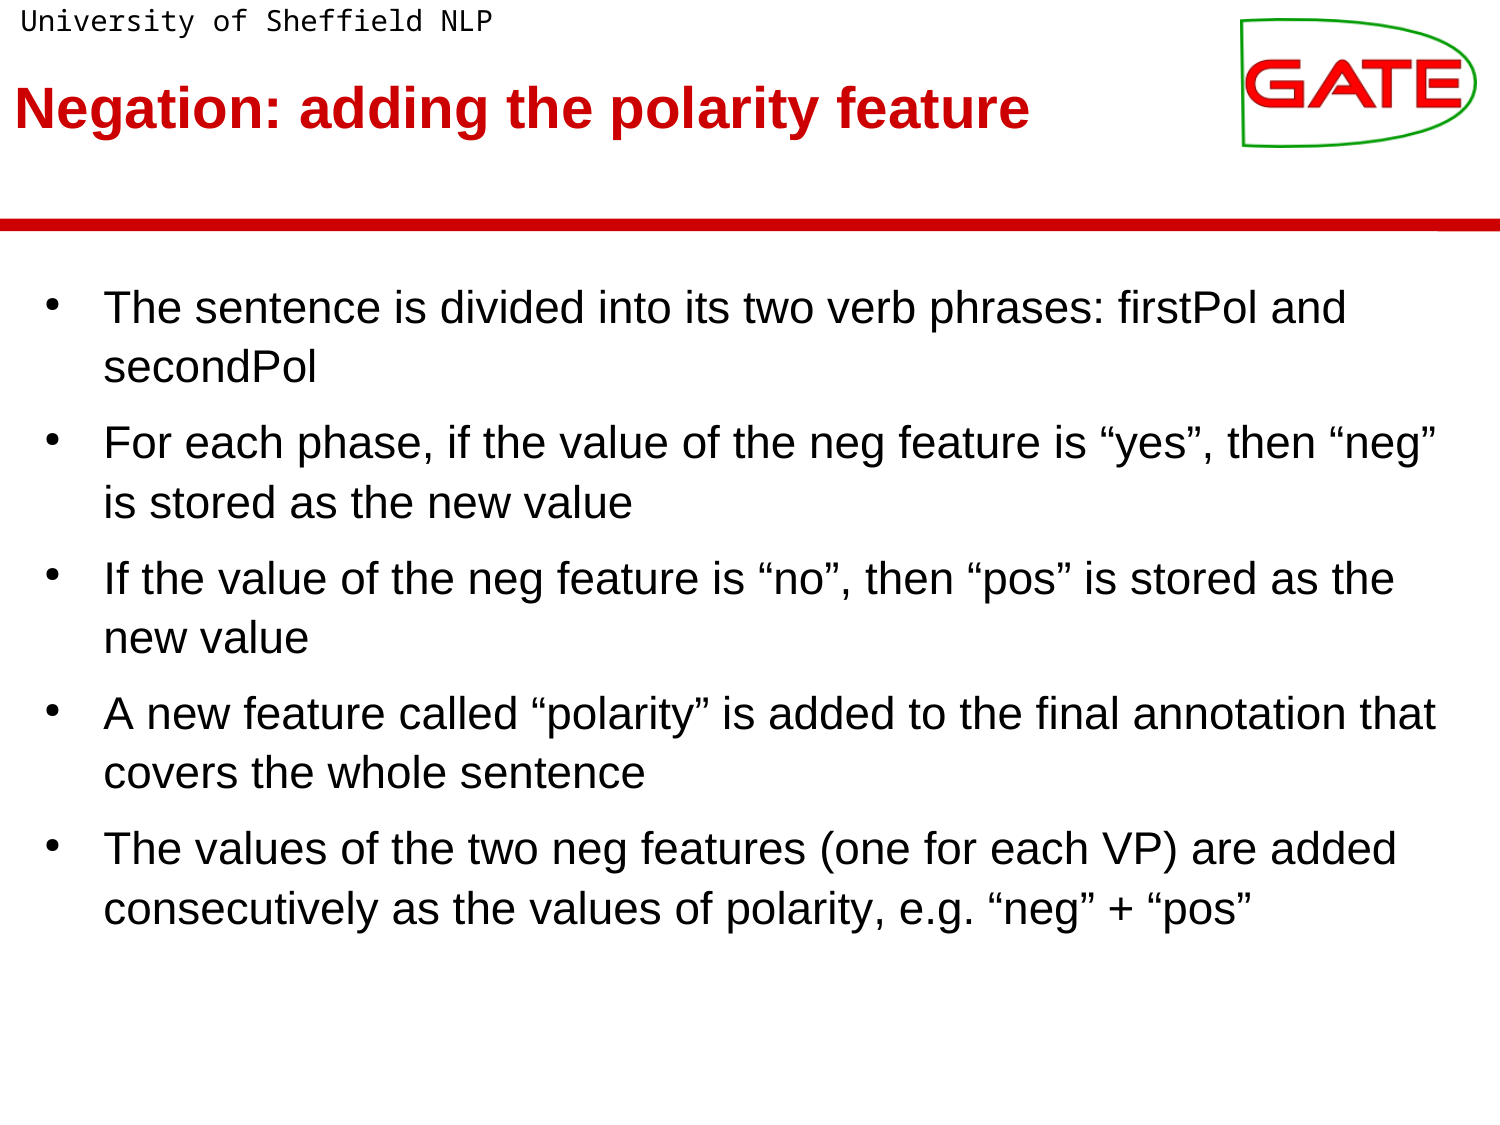

# Negation: adding the polarity feature
The sentence is divided into its two verb phrases: firstPol and secondPol
For each phase, if the value of the neg feature is “yes”, then “neg” is stored as the new value
If the value of the neg feature is “no”, then “pos” is stored as the new value
A new feature called “polarity” is added to the final annotation that covers the whole sentence
The values of the two neg features (one for each VP) are added consecutively as the values of polarity, e.g. “neg” + “pos”